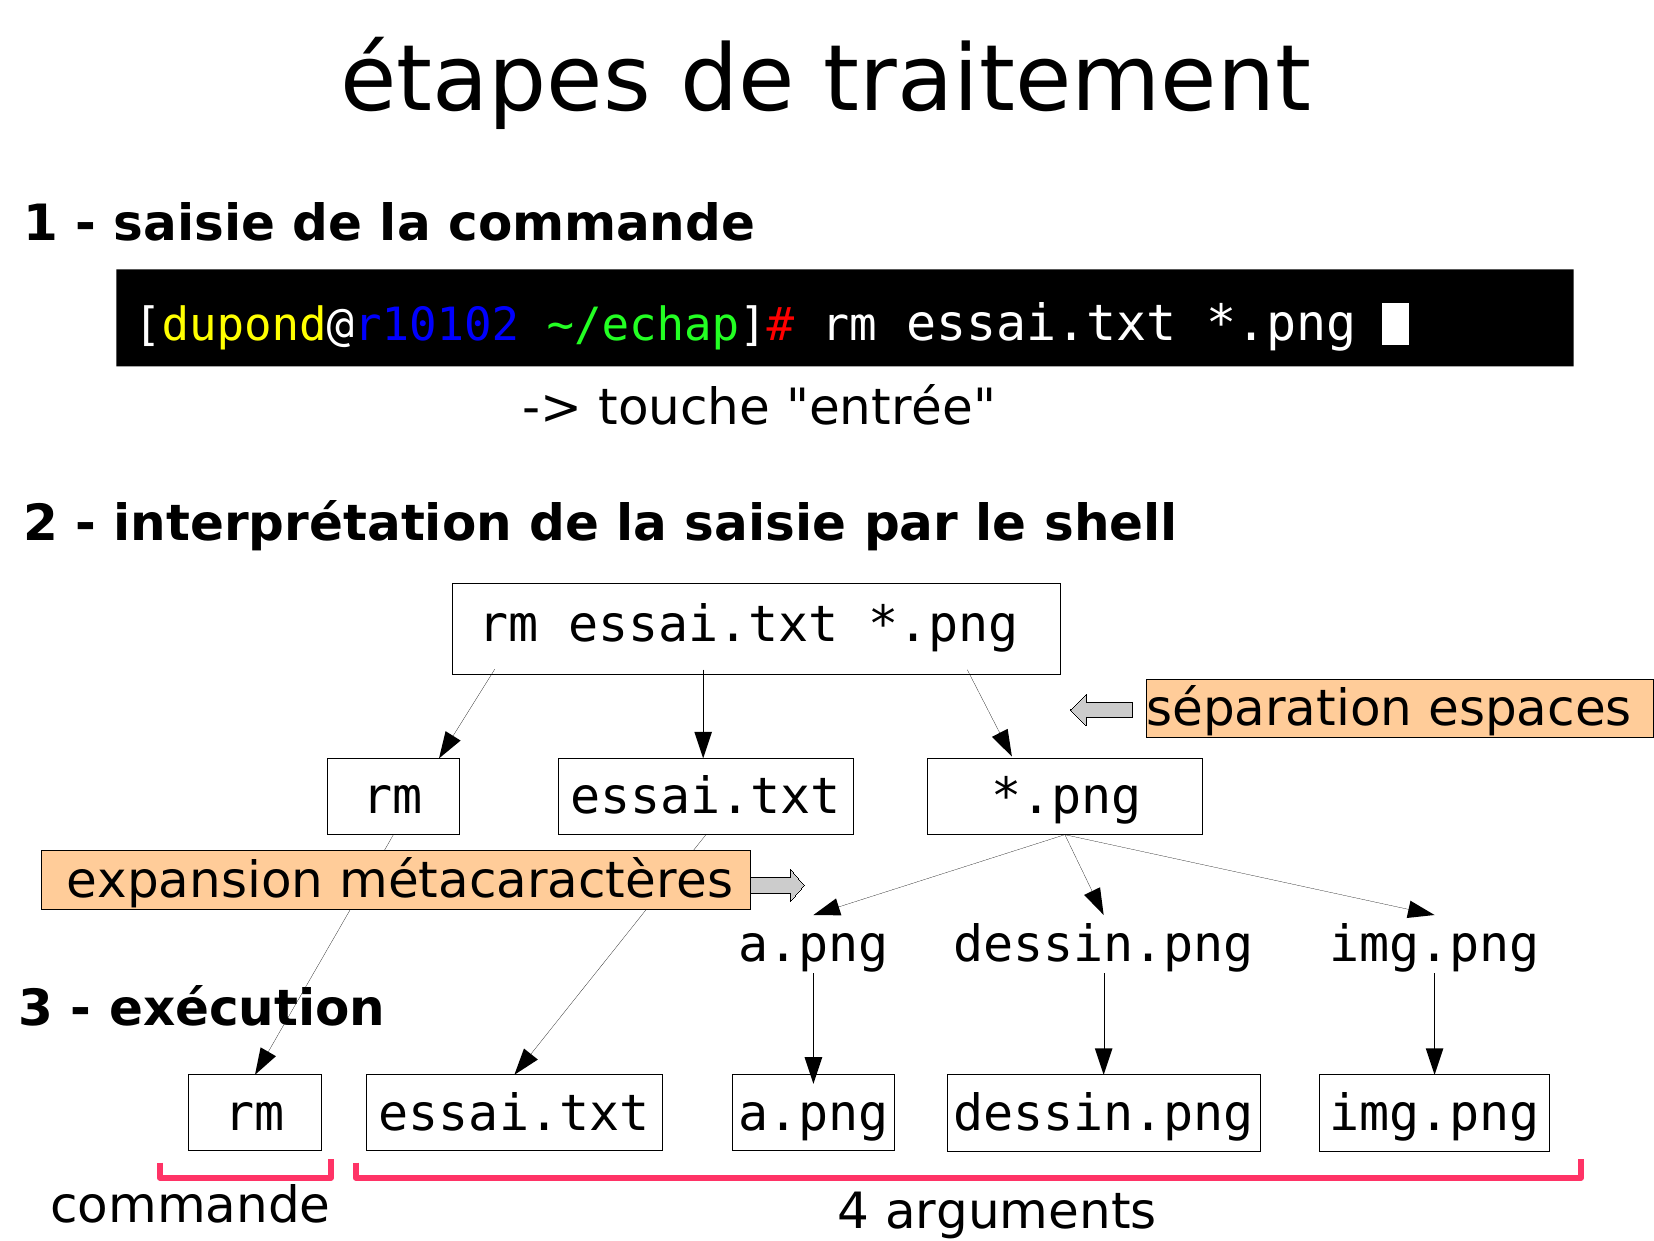

# étapes de traitement
1 - saisie de la commande
[dupond@r10102 ~/echap]# rm essai.txt *.png
-> touche "entrée"
2 - interprétation de la saisie par le shell
rm essai.txt *.png
séparation espaces
rm
essai.txt
*.png
expansion métacaractères
a.png
dessin.png
img.png
3 - exécution
rm
essai.txt
a.png
dessin.png
img.png
commande
4 arguments